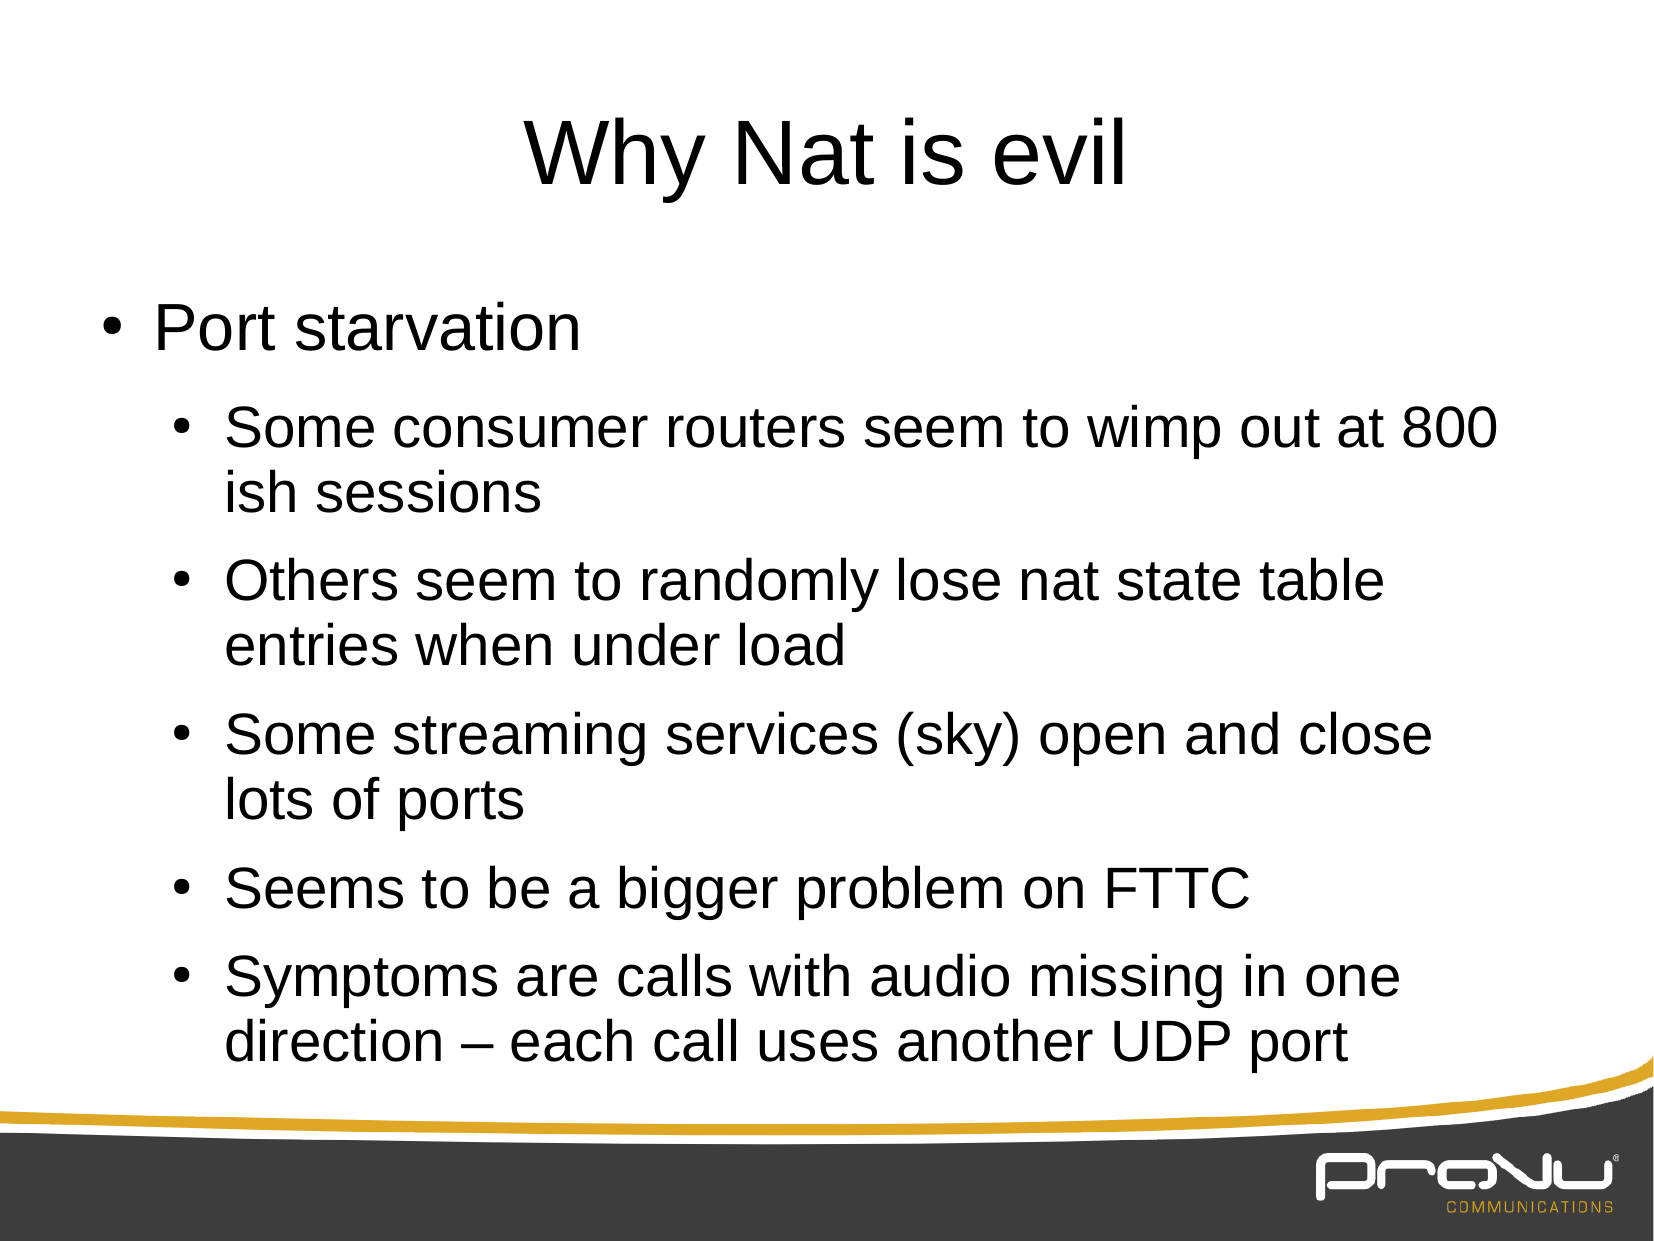

# Why Nat is evil
Port starvation
Some consumer routers seem to wimp out at 800 ish sessions
Others seem to randomly lose nat state table entries when under load
Some streaming services (sky) open and close lots of ports
Seems to be a bigger problem on FTTC
Symptoms are calls with audio missing in one direction – each call uses another UDP port